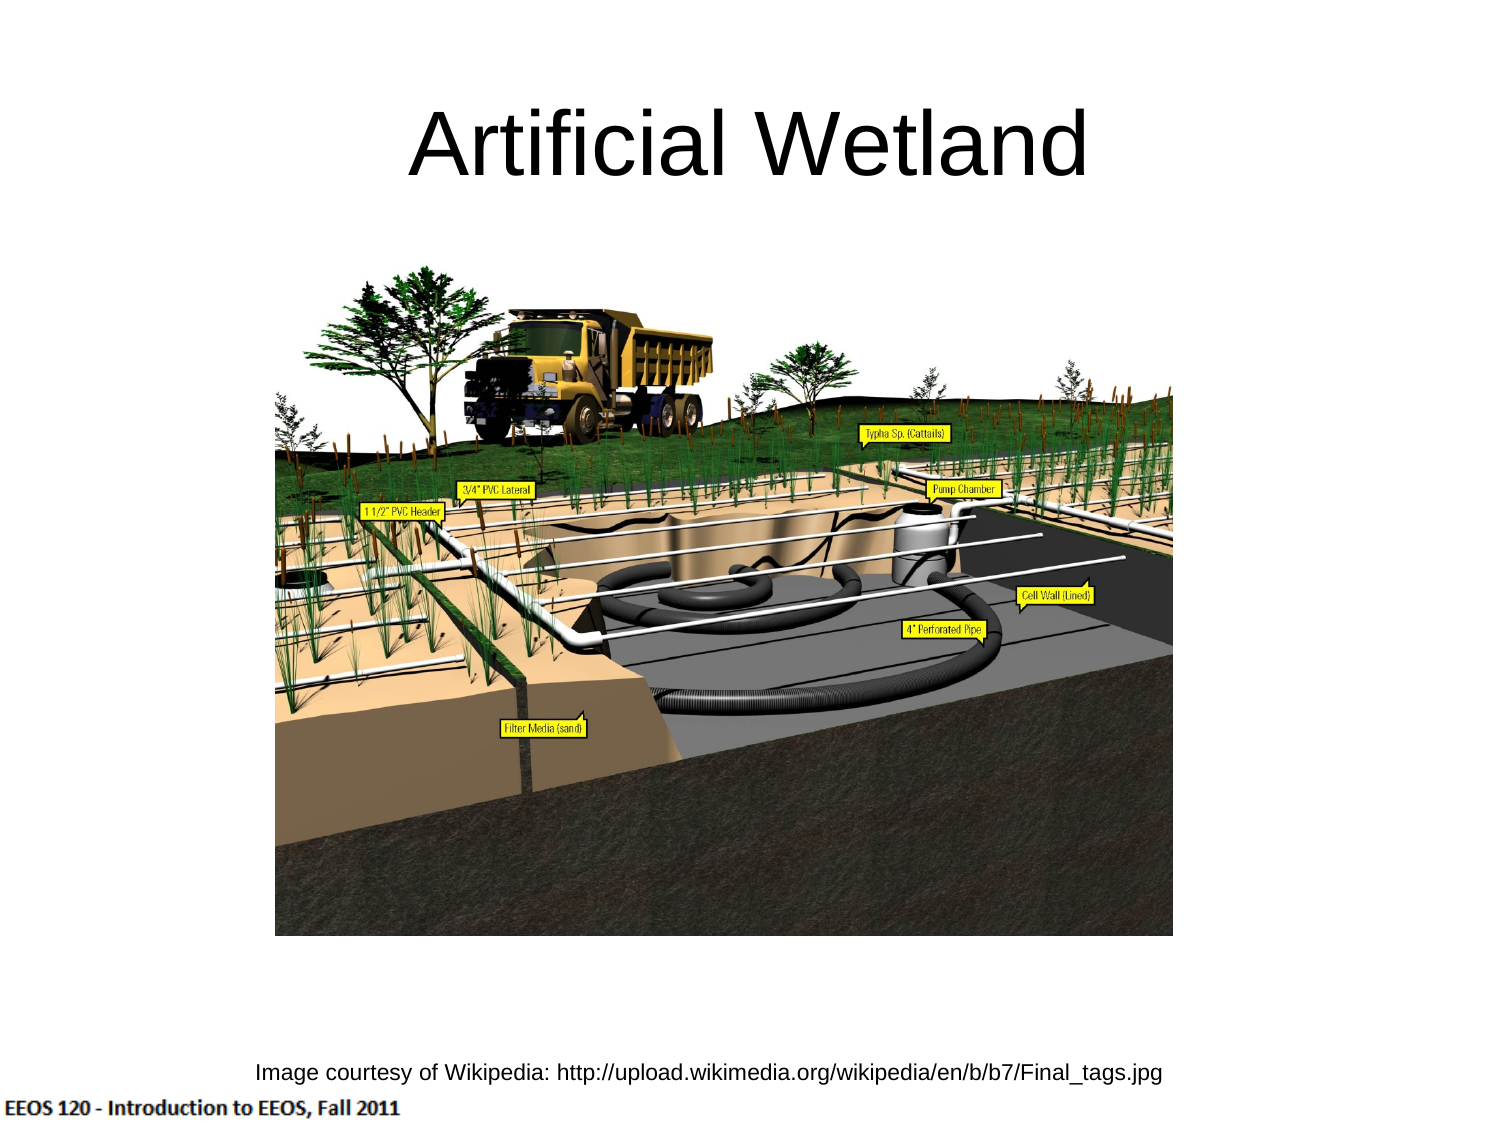

# Artificial Wetland
Image courtesy of Wikipedia: http://upload.wikimedia.org/wikipedia/en/b/b7/Final_tags.jpg